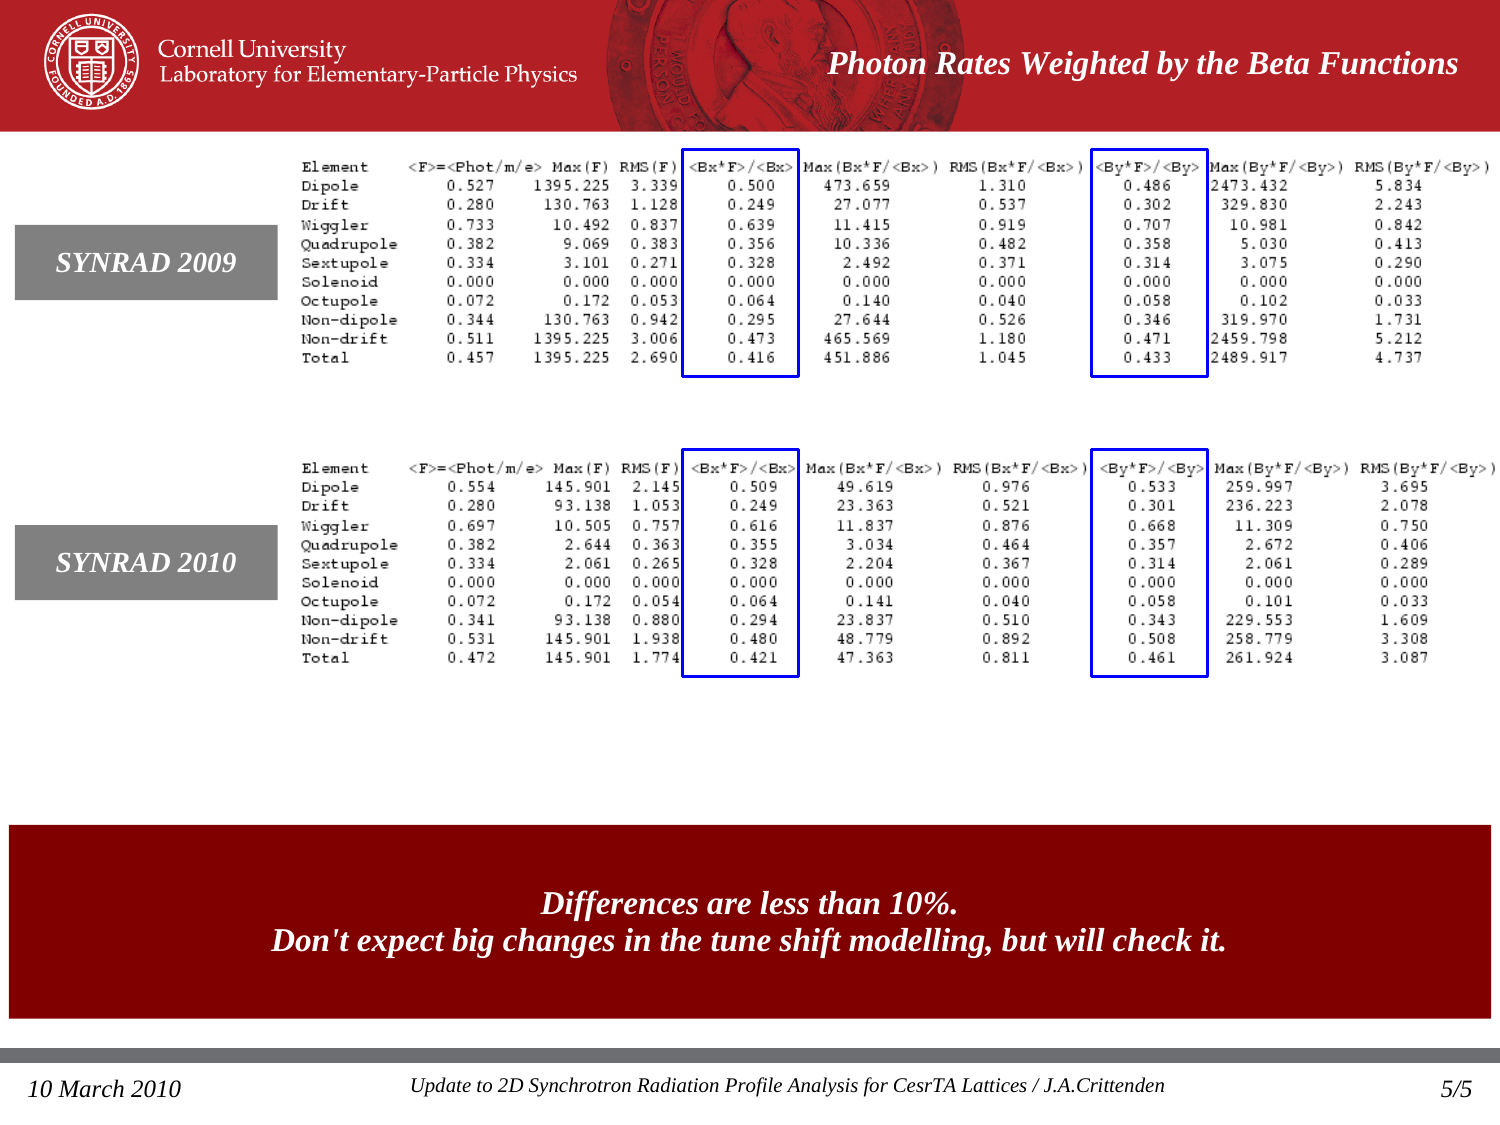

Photon Rates Weighted by the Beta Functions
SYNRAD 2009
SYNRAD 2010
Differences are less than 10%.
Don't expect big changes in the tune shift modelling, but will check it.